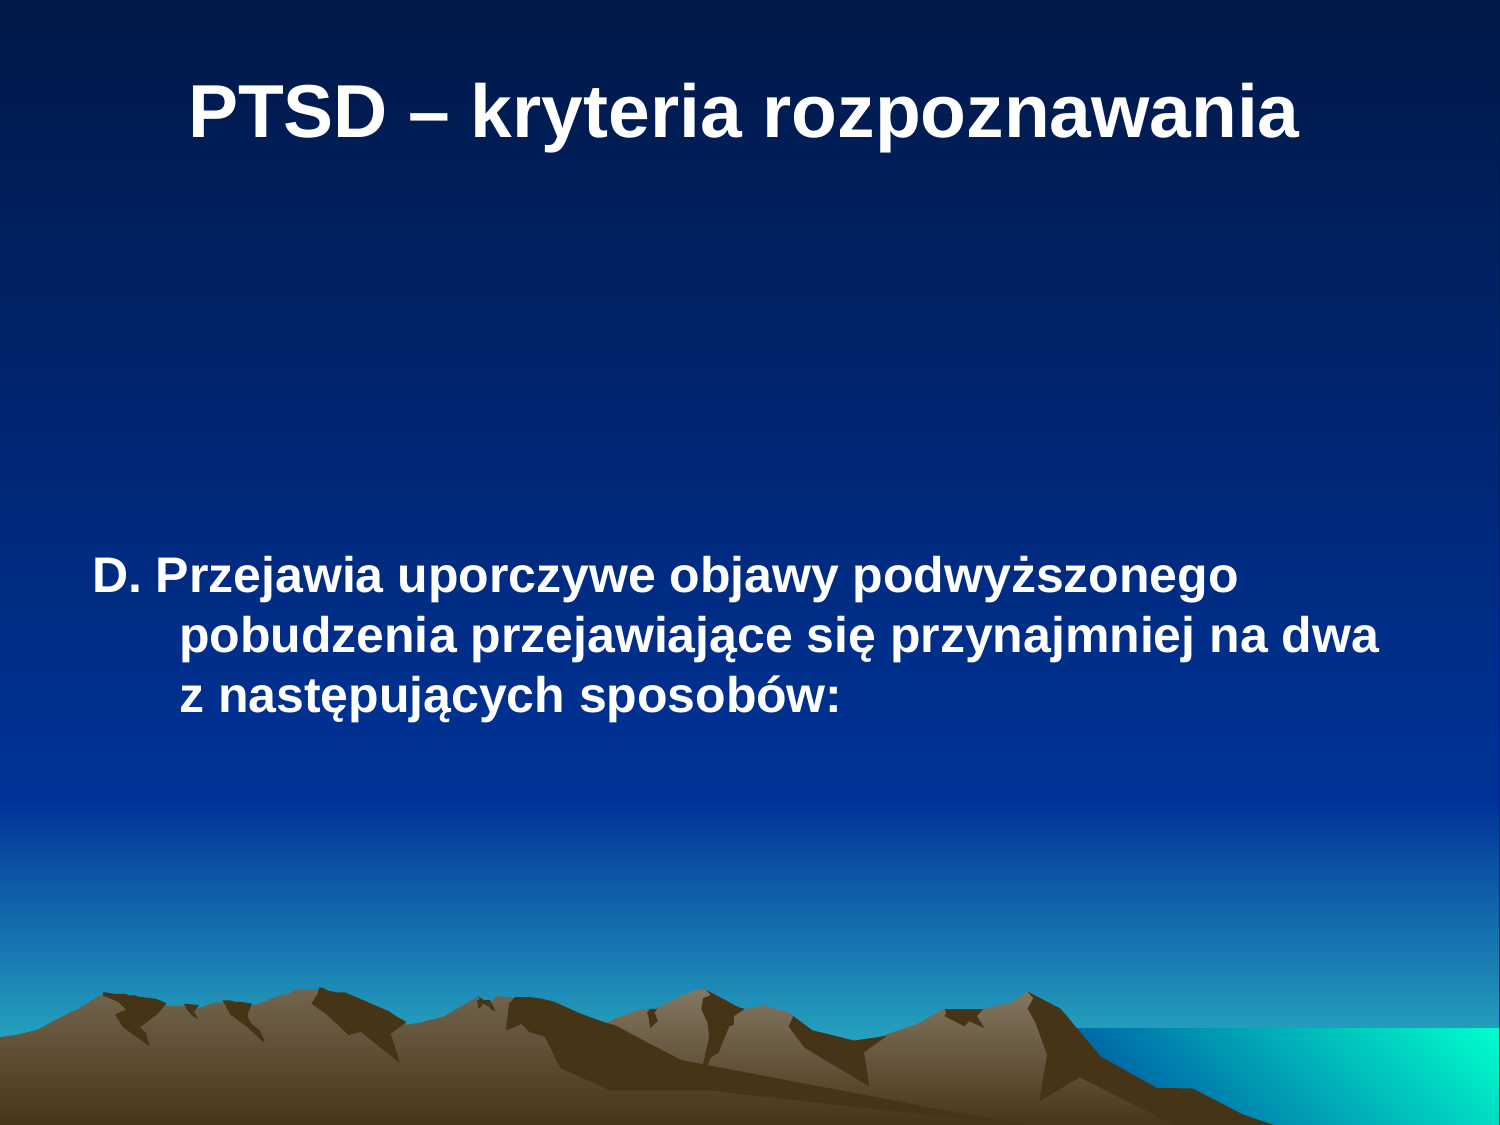

PTSD – kryteria rozpoznawania
D. Przejawia uporczywe objawy podwyższonego pobudzenia przejawiające się przynajmniej na dwa z następujących sposobów:
trudności zaśnięcia lub pozostawania w stanie
 czuwania,
(2) podirytowanie lub wybuchy gniewu,
(3) trudności w skoncentrowaniu uwagi,
(4) nadmierna czujność,
(5) nadmierne reagowanie strachem.